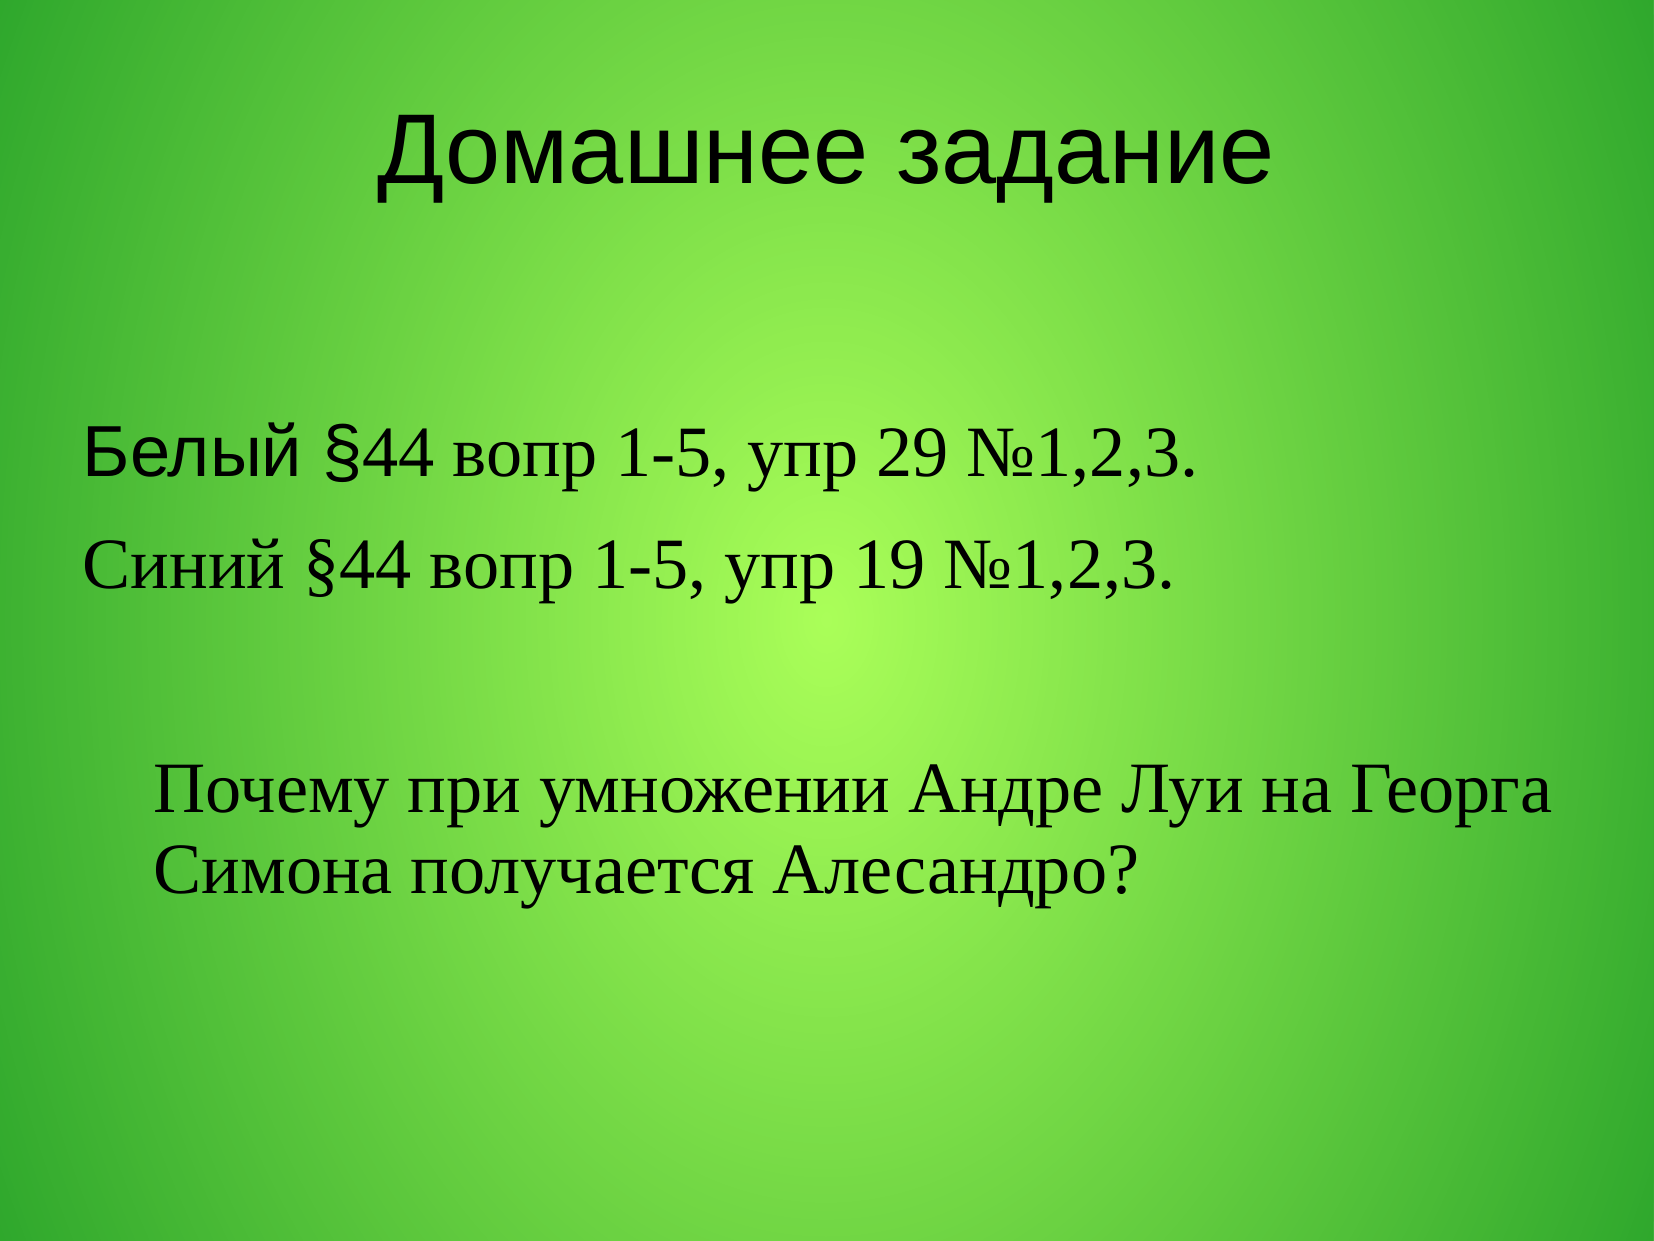

# Домашнее задание
Белый §44 вопр 1-5, упр 29 №1,2,3.
Синий §44 вопр 1-5, упр 19 №1,2,3.
Почему при умножении Андре Луи на Георга Симона получается Алесандро?